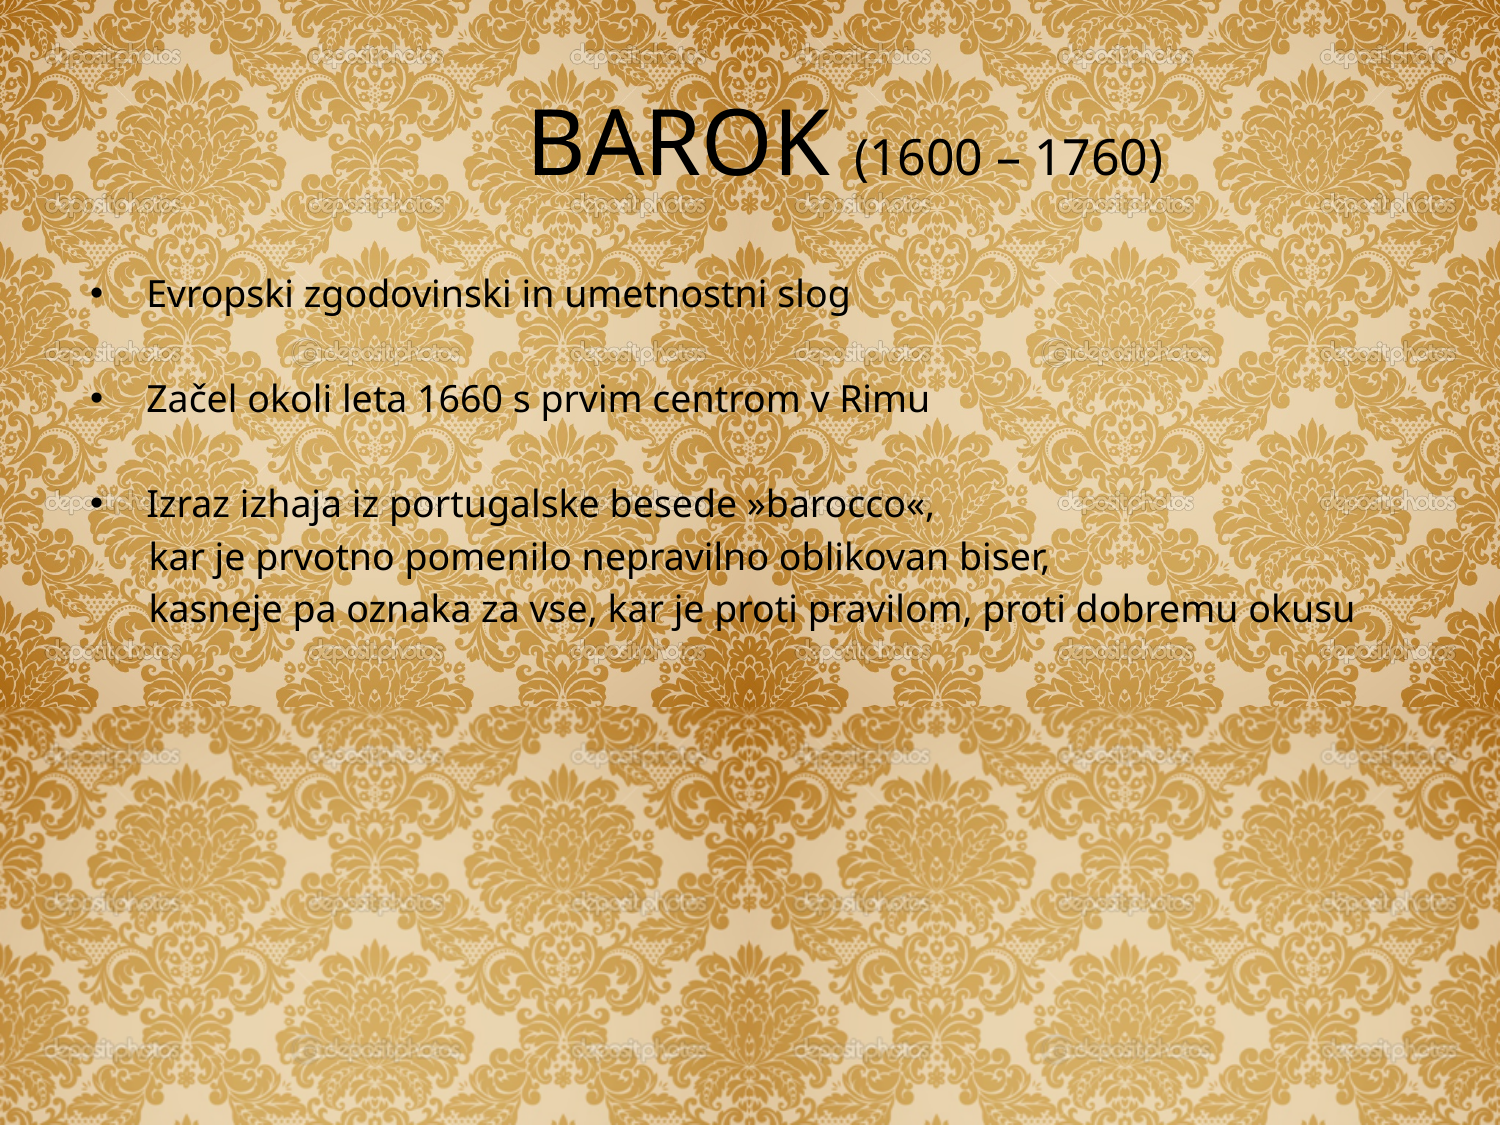

# BAROK (1600 – 1760)
Evropski zgodovinski in umetnostni slog
Začel okoli leta 1660 s prvim centrom v Rimu
Izraz izhaja iz portugalske besede »barocco«,
 kar je prvotno pomenilo nepravilno oblikovan biser,
 kasneje pa oznaka za vse, kar je proti pravilom, proti dobremu okusu